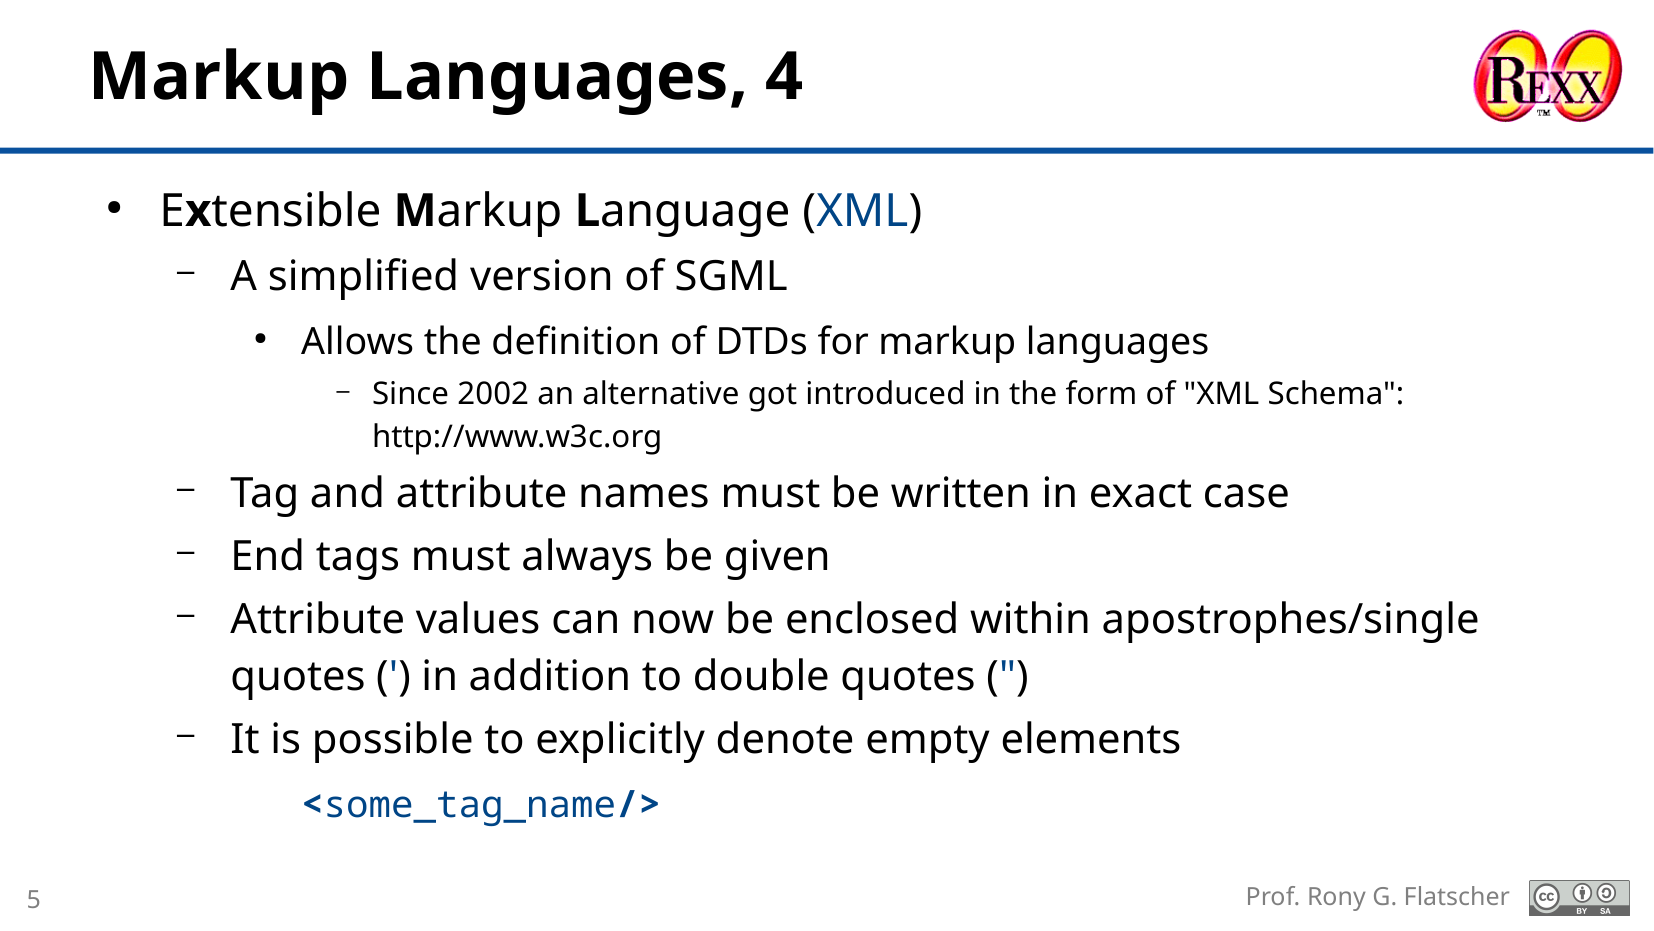

# Markup Languages, 4
Extensible Markup Language (XML)
A simplified version of SGML
Allows the definition of DTDs for markup languages
Since 2002 an alternative got introduced in the form of "XML Schema": http://www.w3c.org
Tag and attribute names must be written in exact case
End tags must always be given
Attribute values can now be enclosed within apostrophes/single quotes (') in addition to double quotes (")
It is possible to explicitly denote empty elements
<some_tag_name/>